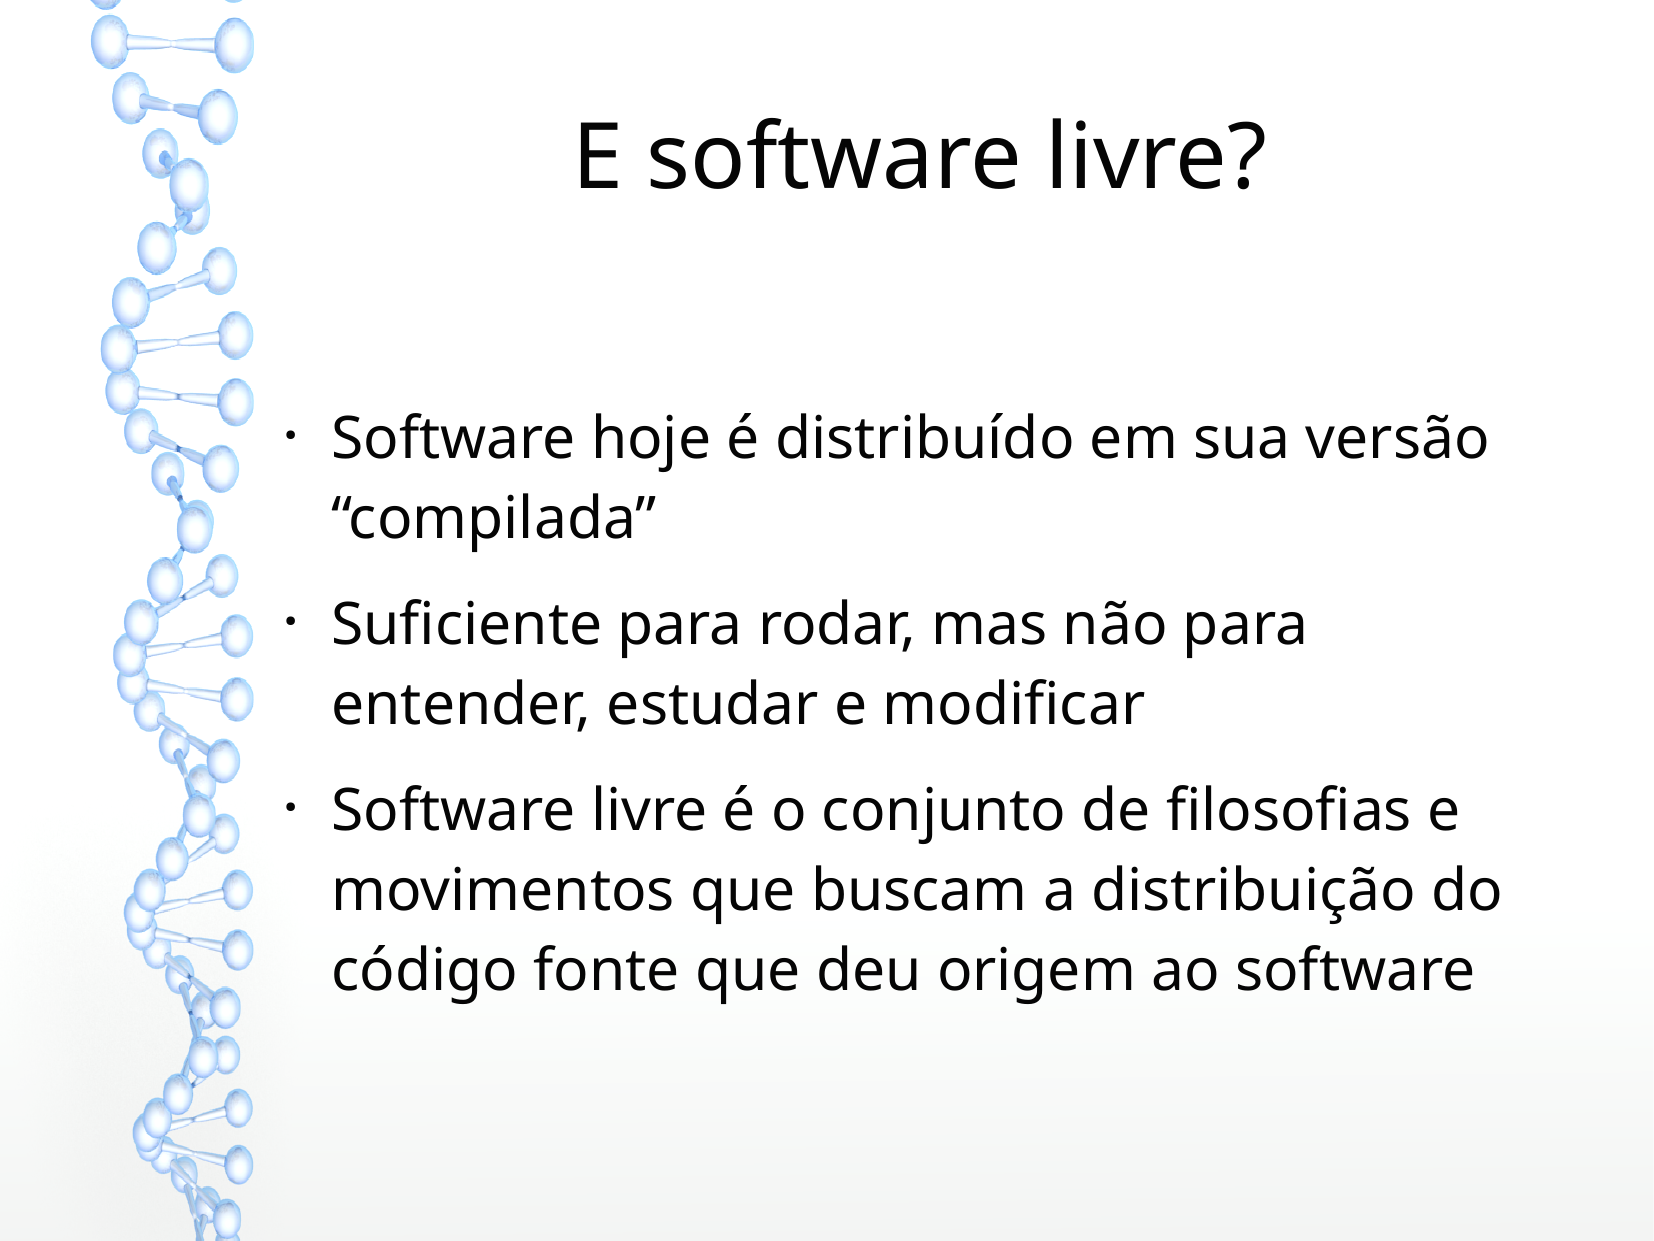

# E software livre?
Software hoje é distribuído em sua versão “compilada”
Suficiente para rodar, mas não para entender, estudar e modificar
Software livre é o conjunto de filosofias e movimentos que buscam a distribuição do código fonte que deu origem ao software